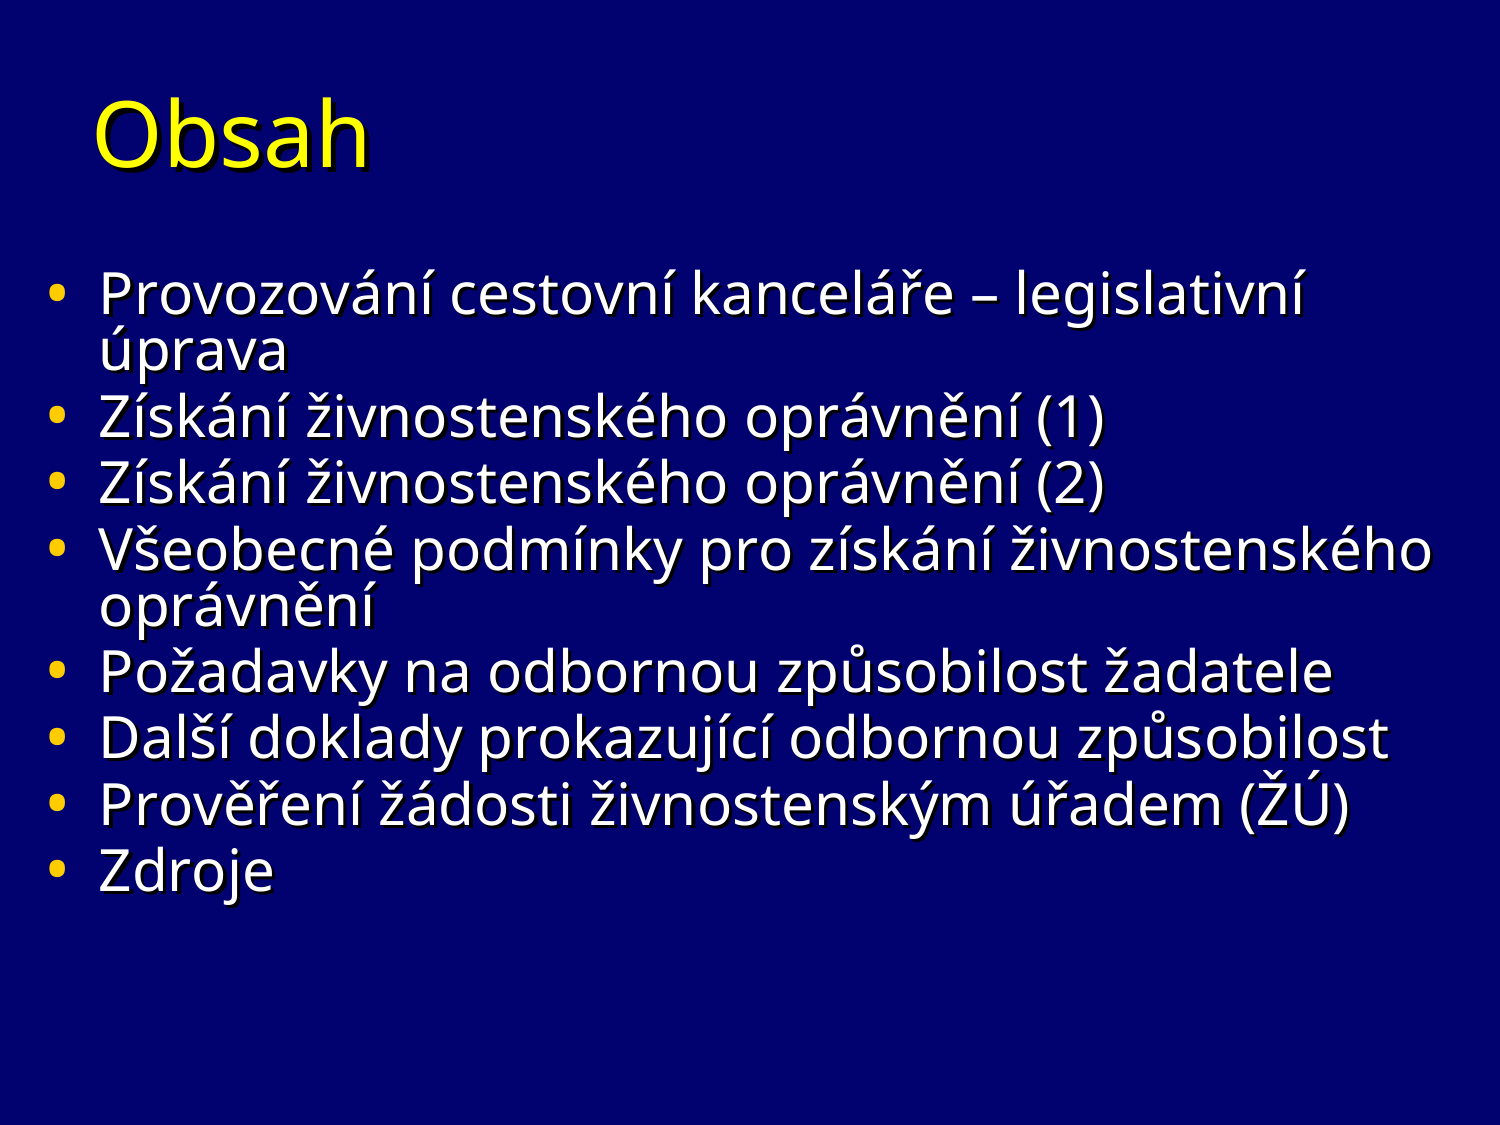

# Obsah
Provozování cestovní kanceláře – legislativní úprava
Získání živnostenského oprávnění (1)
Získání živnostenského oprávnění (2)
Všeobecné podmínky pro získání živnostenského oprávnění
Požadavky na odbornou způsobilost žadatele
Další doklady prokazující odbornou způsobilost
Prověření žádosti živnostenským úřadem (ŽÚ)
Zdroje